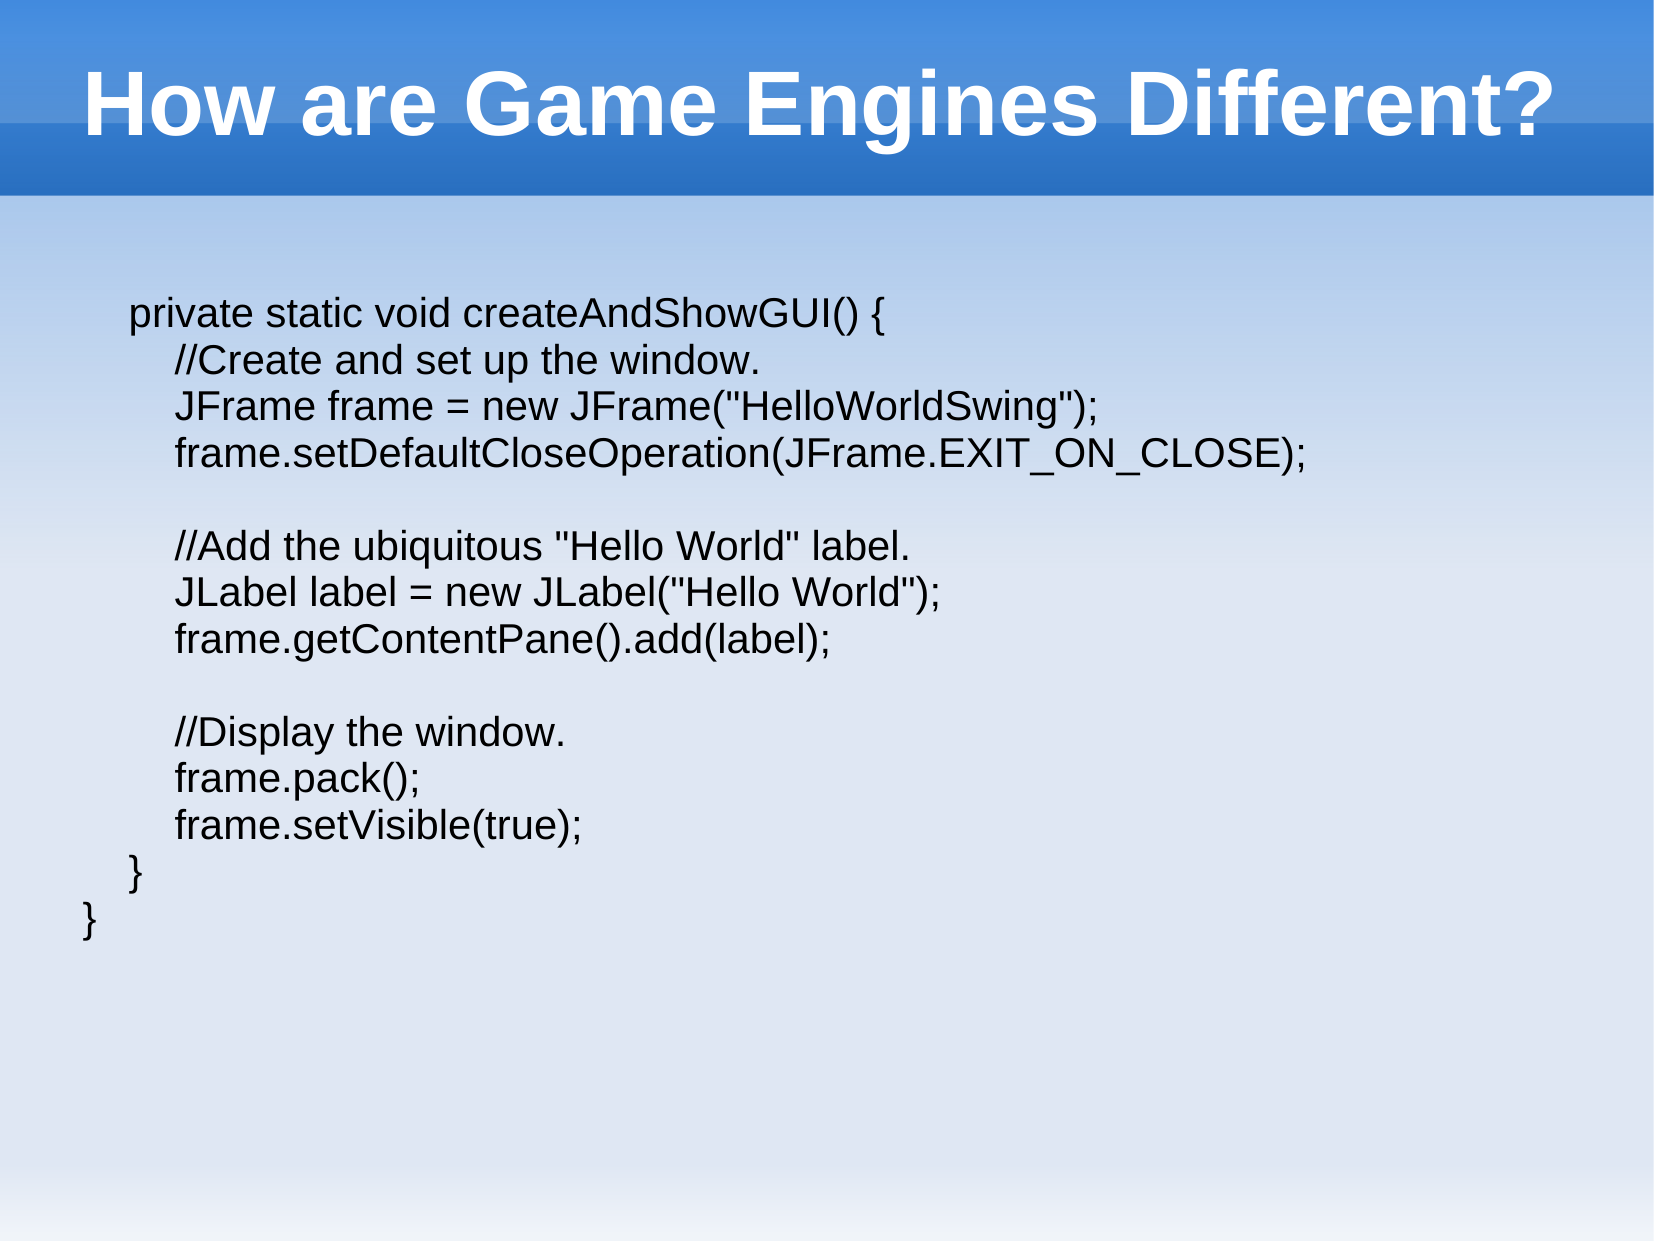

# How are Game Engines Different?
 private static void createAndShowGUI() {
 //Create and set up the window.
 JFrame frame = new JFrame("HelloWorldSwing");
 frame.setDefaultCloseOperation(JFrame.EXIT_ON_CLOSE);
 //Add the ubiquitous "Hello World" label.
 JLabel label = new JLabel("Hello World");
 frame.getContentPane().add(label);
 //Display the window.
 frame.pack();
 frame.setVisible(true);
 }
}